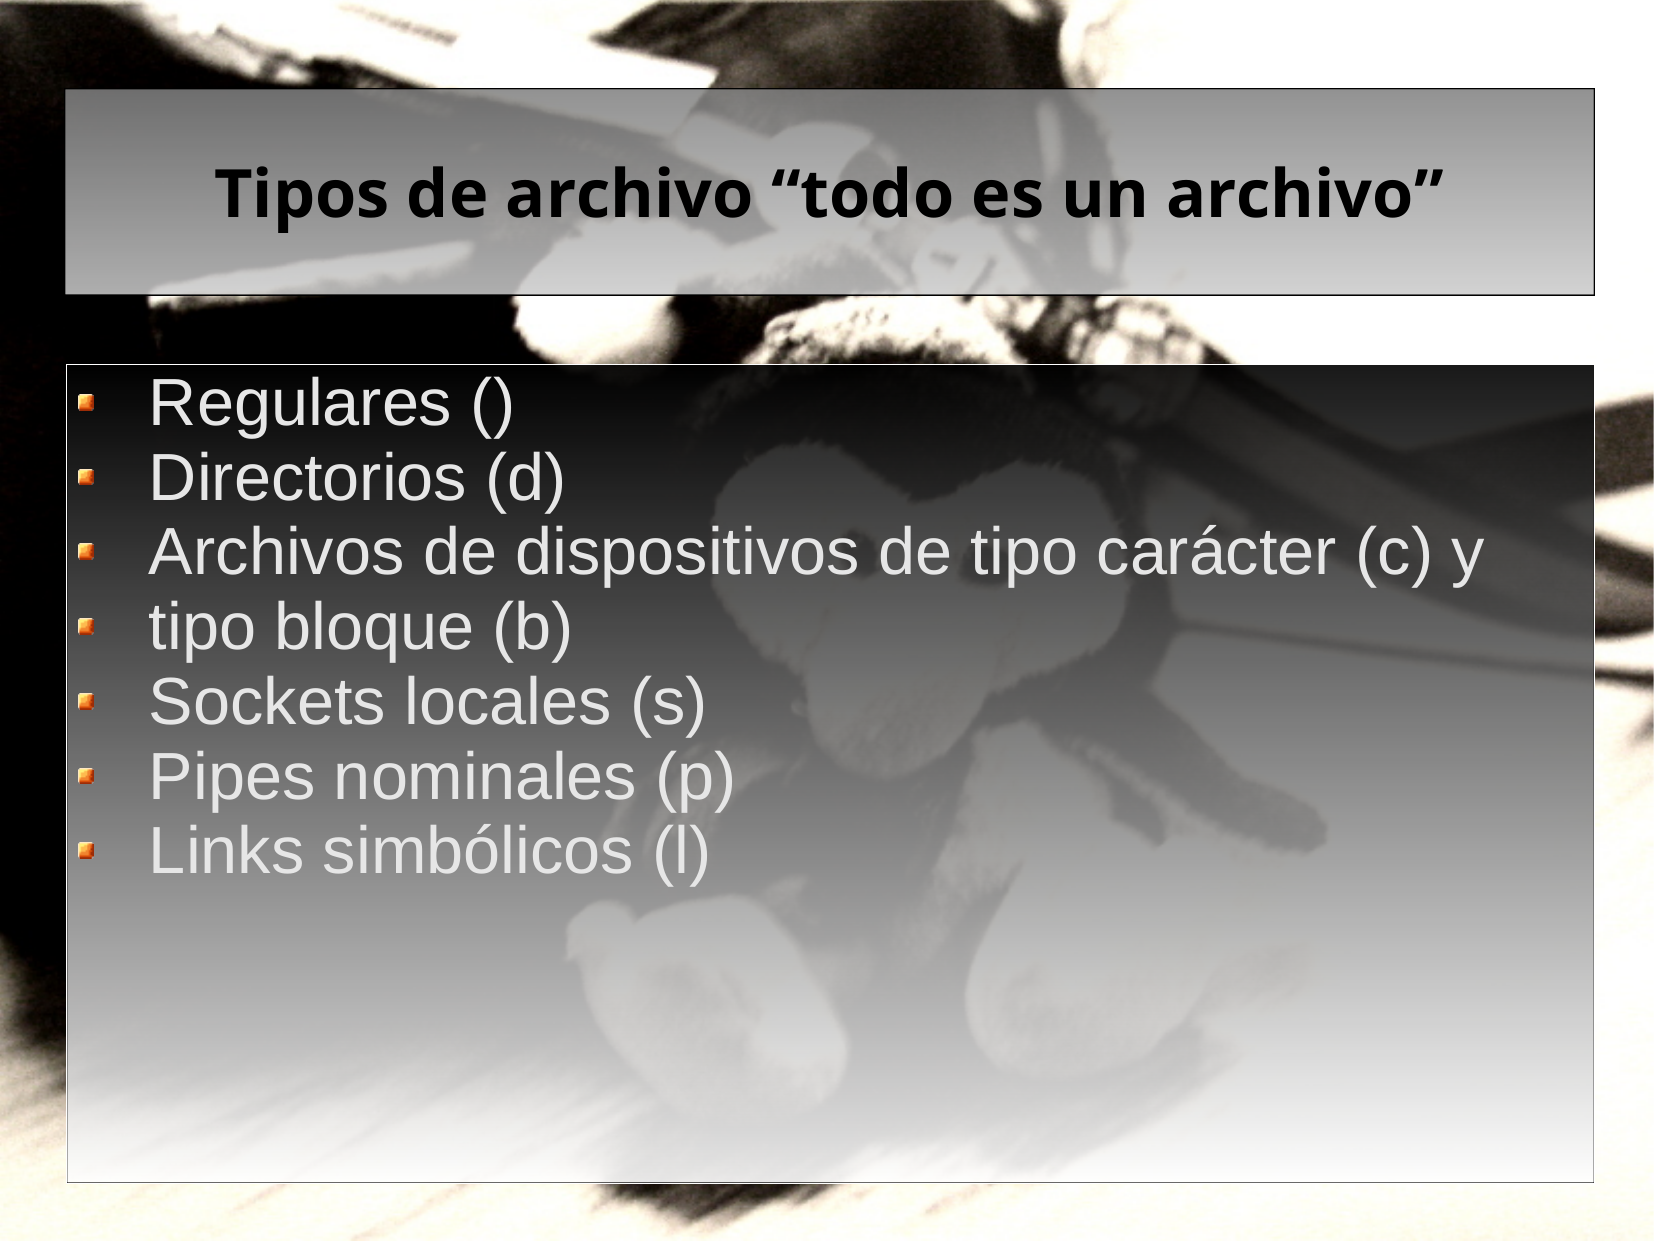

# Tipos de archivo “todo es un archivo”
Regulares ()
Directorios (d)
Archivos de dispositivos de tipo carácter (c) y
tipo bloque (b)
Sockets locales (s)
Pipes nominales (p)
Links simbólicos (l)